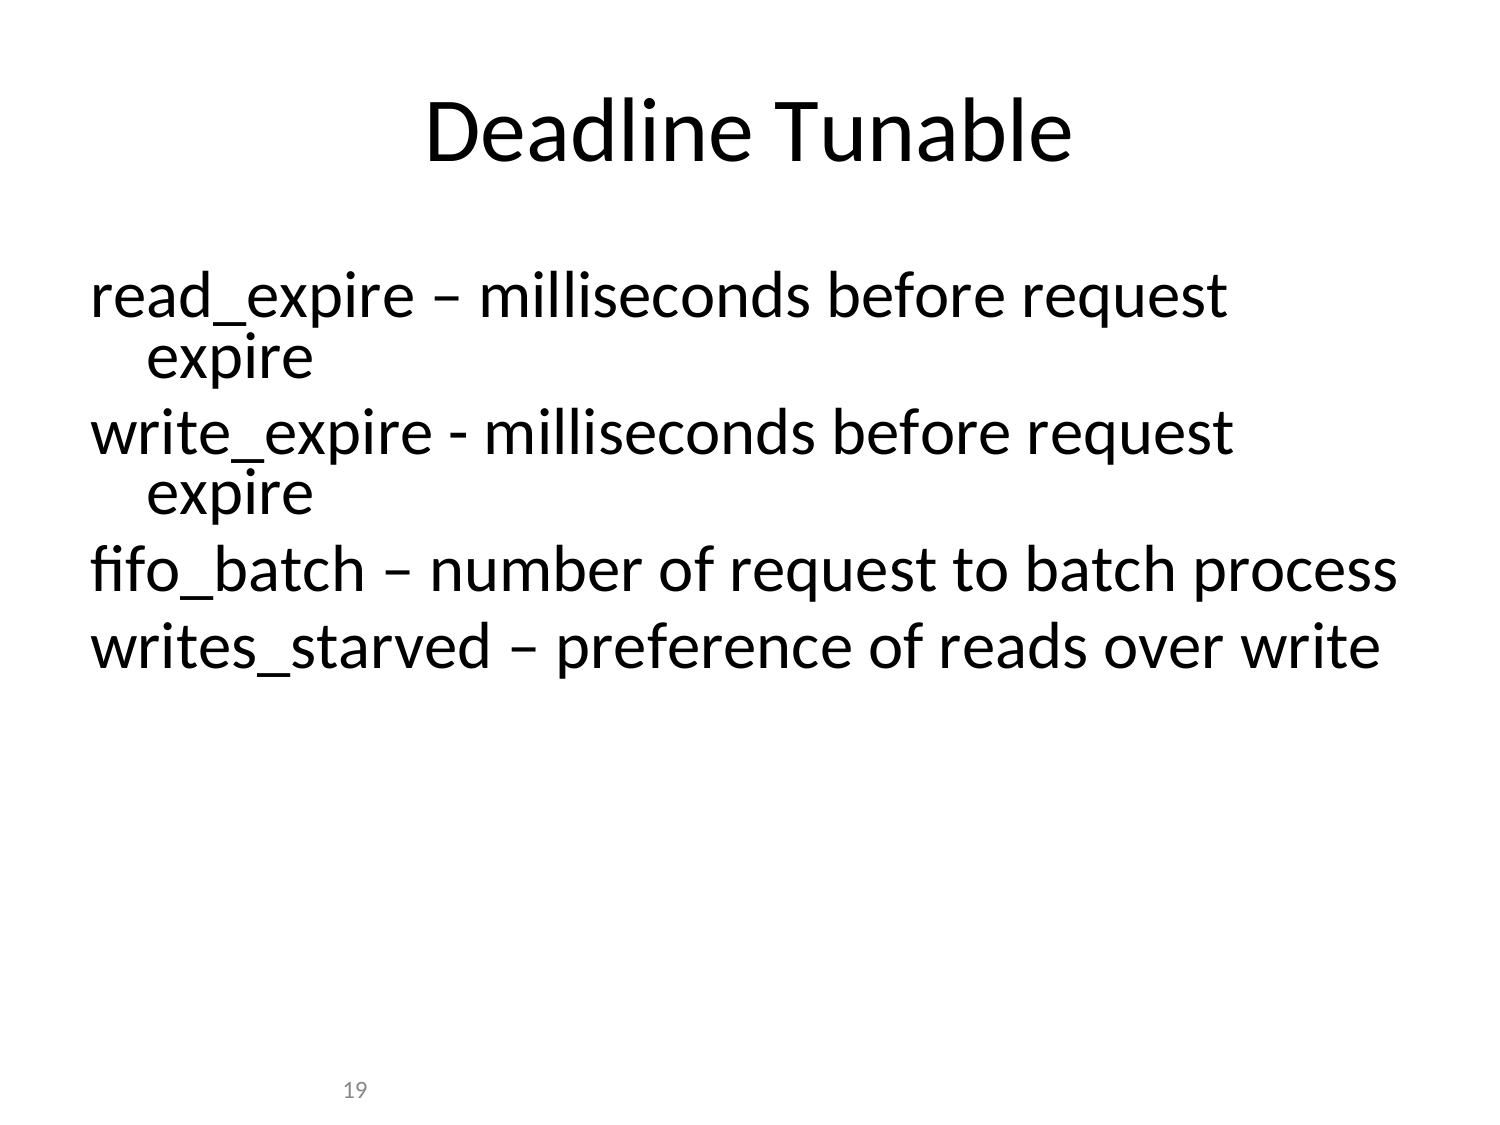

Deadline Tunable
read_expire – milliseconds before request expire
write_expire - milliseconds before request expire
fifo_batch – number of request to batch process
writes_starved – preference of reads over write